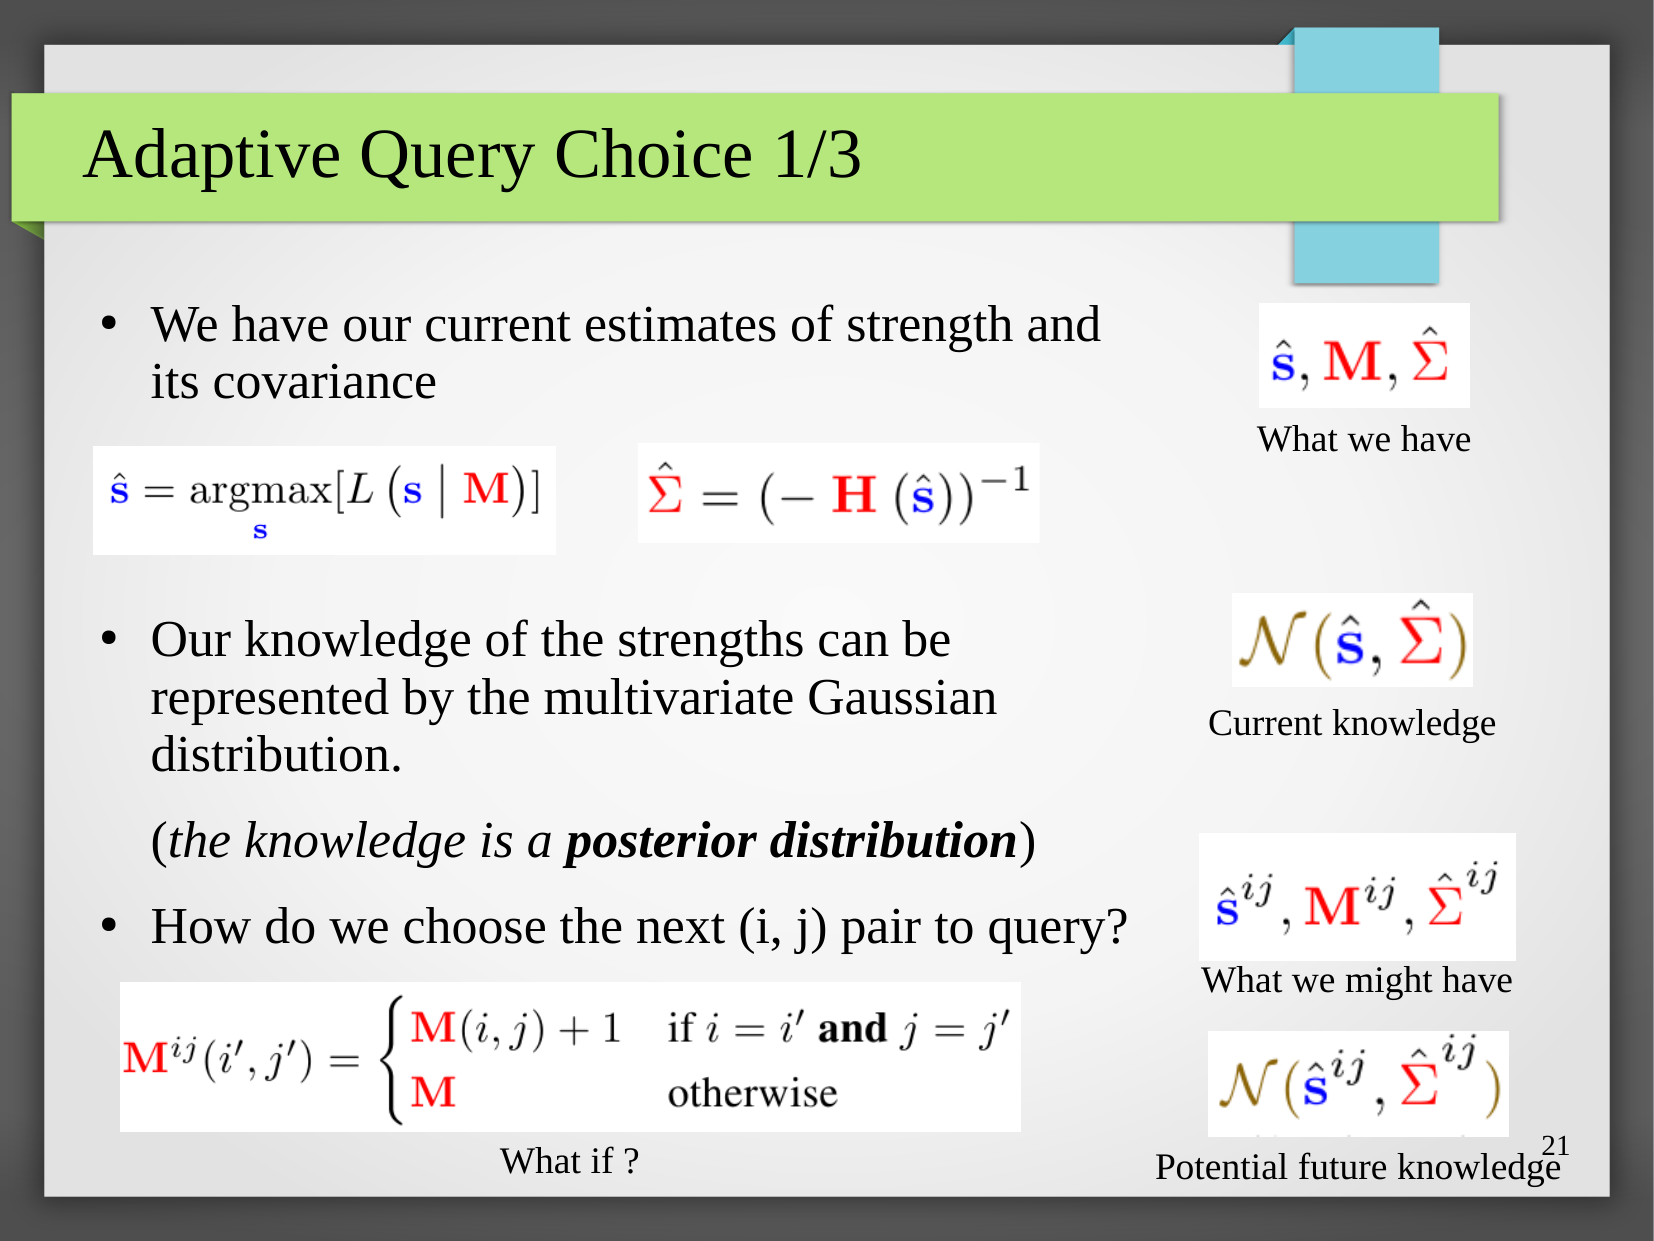

# Adaptive Query Choice 1/3
We have our current estimates of strength and its covariance
Our knowledge of the strengths can be represented by the multivariate Gaussian distribution.
(the knowledge is a posterior distribution)
How do we choose the next (i, j) pair to query?
Current knowledge
What we might have
What if ?
Potential future knowledge
21